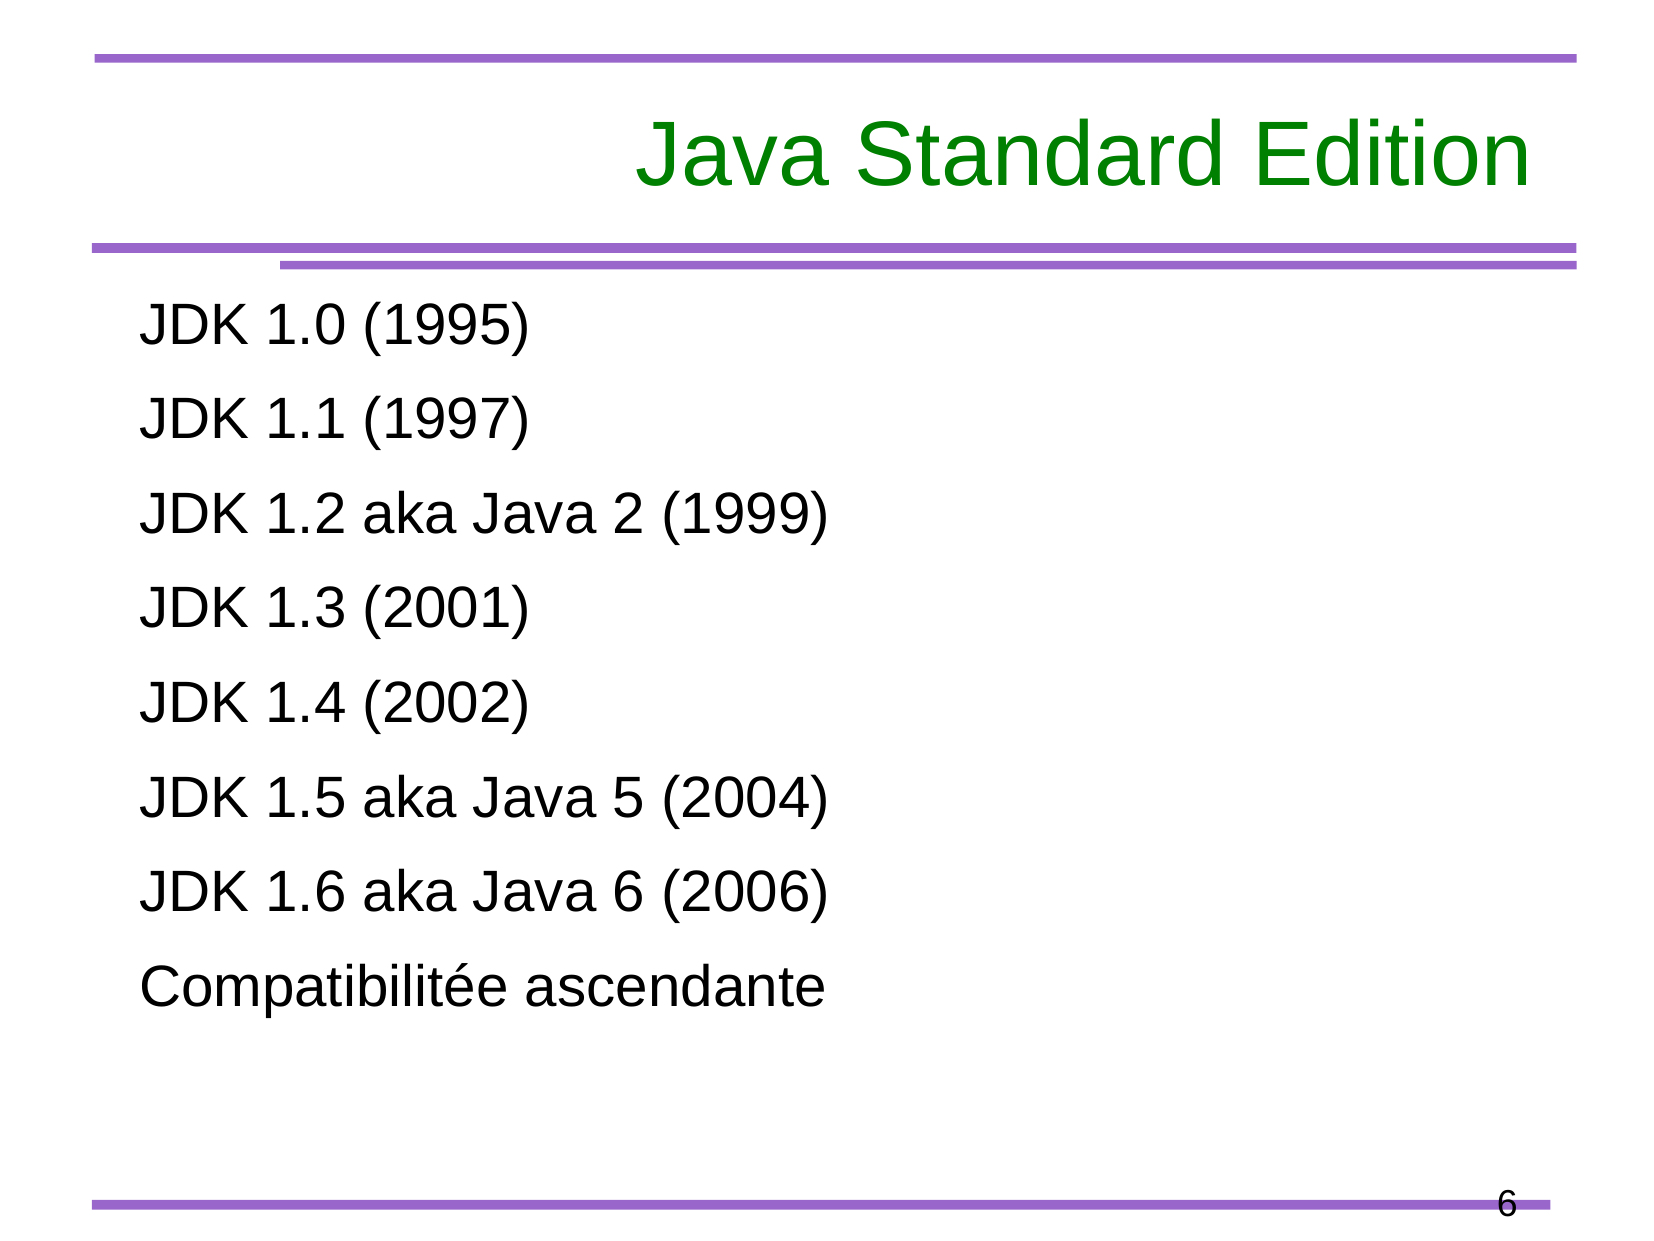

# Java Standard Edition
JDK 1.0 (1995)
JDK 1.1 (1997)
JDK 1.2 aka Java 2 (1999)
JDK 1.3 (2001)
JDK 1.4 (2002)
JDK 1.5 aka Java 5 (2004)
JDK 1.6 aka Java 6 (2006)
Compatibilitée ascendante